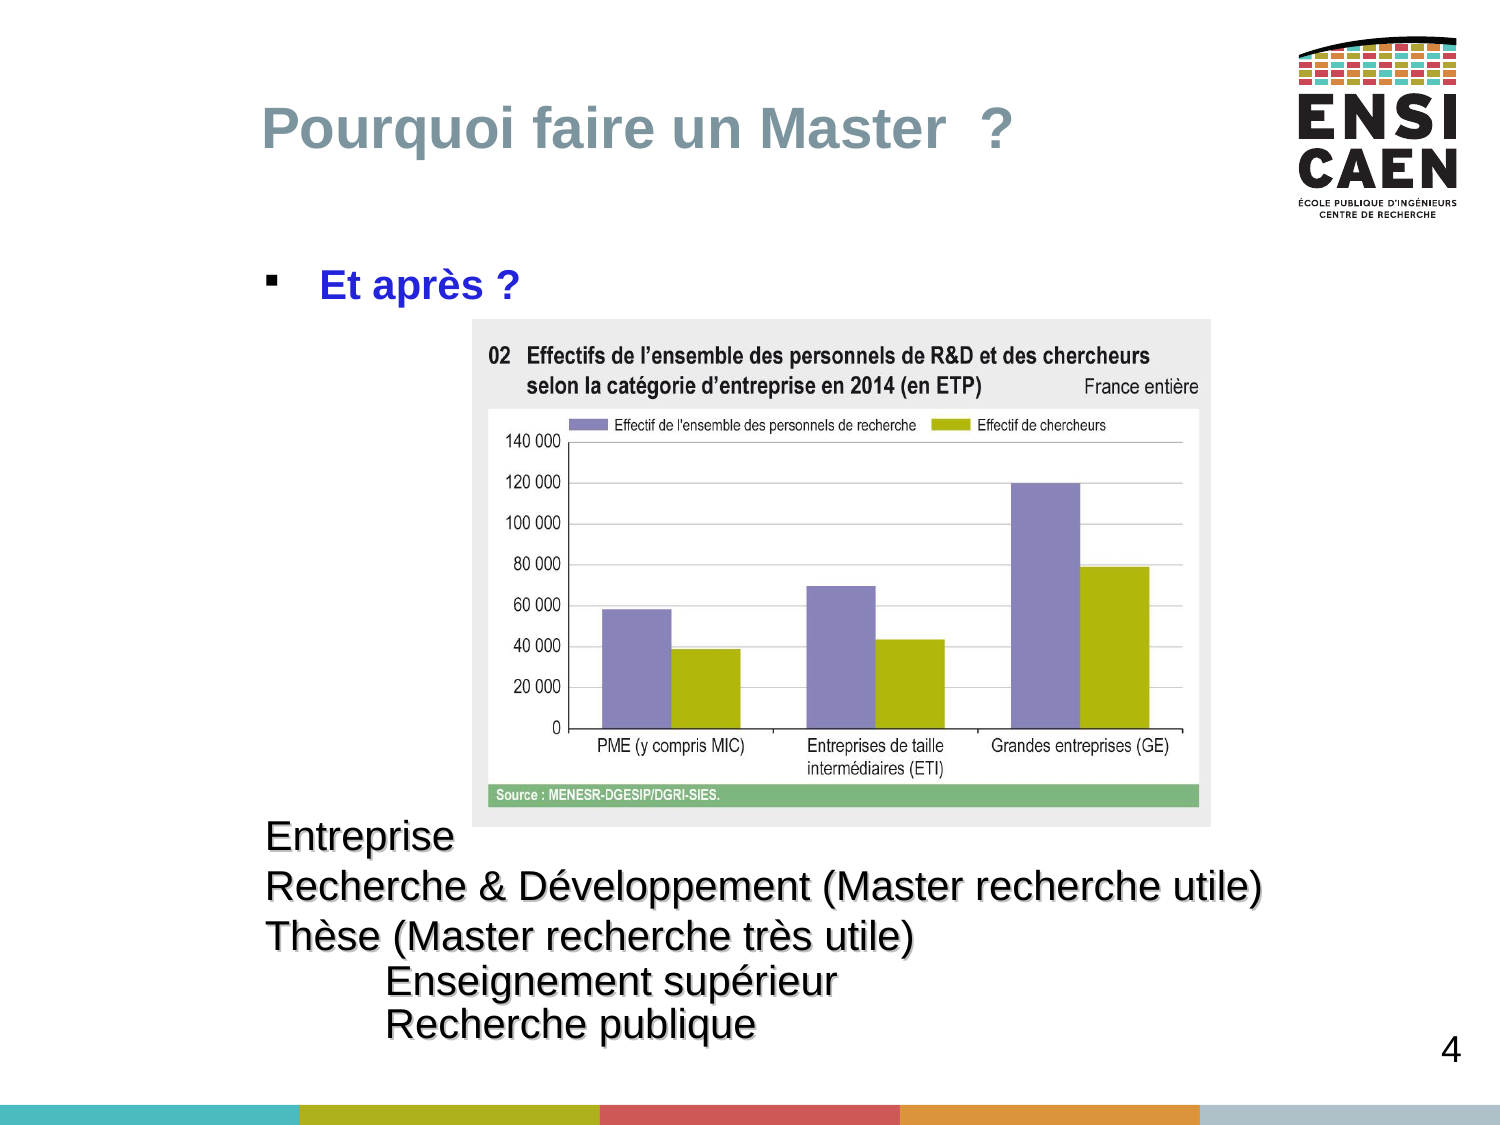

# Pourquoi faire un Master ?
Et après ?
Entreprise
Recherche & Développement (Master recherche utile)‏
Thèse (Master recherche très utile)‏
Enseignement supérieur
Recherche publique
4